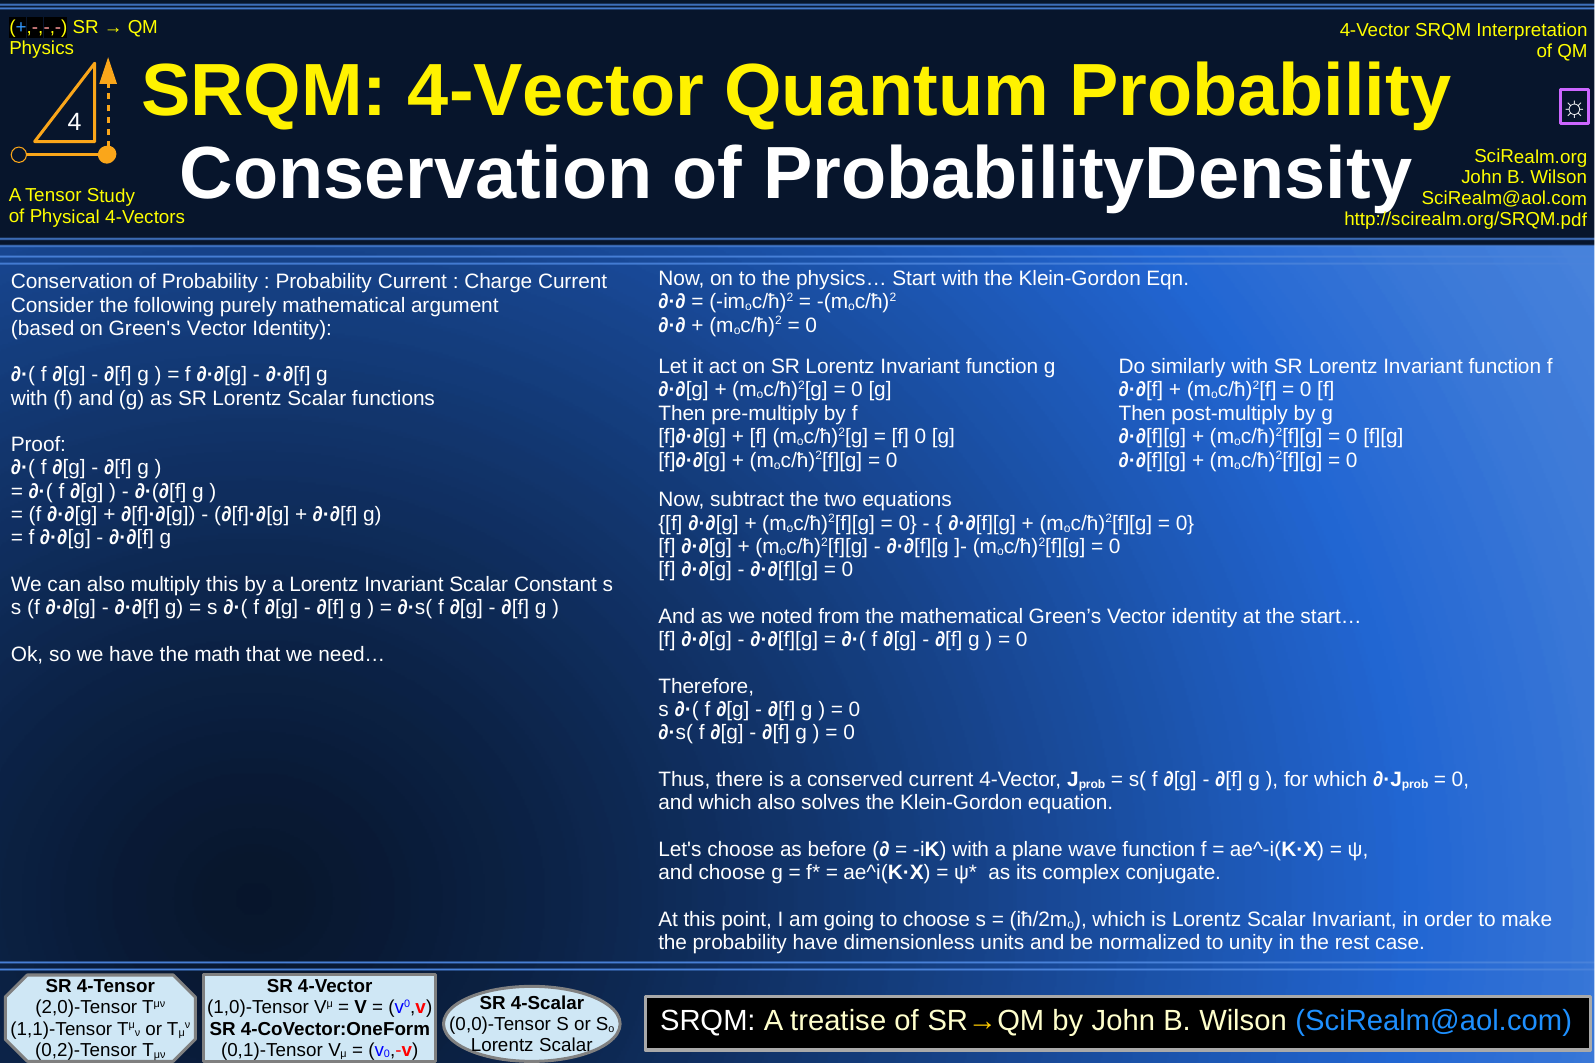

(+,-,-,-) SR → QM
Physics
A Tensor Study
of Physical 4-Vectors
4-Vector SRQM Interpretation
of QM
SciRealm.org
John B. Wilson
SciRealm@aol.com
http://scirealm.org/SRQM.pdf
# SRQM: 4-Vector Quantum Probability Conservation of ProbabilityDensity
4
☼
| Now, on to the physics… Start with the Klein-Gordon Eqn. ∂·∂ = (-imoc/ћ)2 = -(moc/ћ)2 ∂·∂ + (moc/ћ)2 = 0 | |
| --- | --- |
| Let it act on SR Lorentz Invariant function g ∂·∂[g] + (moc/ћ)2[g] = 0 [g] Then pre-multiply by f [f]∂·∂[g] + [f] (moc/ћ)2[g] = [f] 0 [g] [f]∂·∂[g] + (moc/ћ)2[f][g] = 0 | Do similarly with SR Lorentz Invariant function f ∂·∂[f] + (moc/ћ)2[f] = 0 [f] Then post-multiply by g ∂·∂[f][g] + (moc/ћ)2[f][g] = 0 [f][g] ∂·∂[f][g] + (moc/ћ)2[f][g] = 0 |
| Now, subtract the two equations {[f] ∂·∂[g] + (moc/ћ)2[f][g] = 0} - { ∂·∂[f][g] + (moc/ћ)2[f][g] = 0} [f] ∂·∂[g] + (moc/ћ)2[f][g] - ∂·∂[f][g ]- (moc/ћ)2[f][g] = 0 [f] ∂·∂[g] - ∂·∂[f][g] = 0 And as we noted from the mathematical Green’s Vector identity at the start… [f] ∂·∂[g] - ∂·∂[f][g] = ∂·( f ∂[g] - ∂[f] g ) = 0 Therefore, s ∂·( f ∂[g] - ∂[f] g ) = 0 ∂·s( f ∂[g] - ∂[f] g ) = 0 Thus, there is a conserved current 4-Vector, Jprob = s( f ∂[g] - ∂[f] g ), for which ∂·Jprob = 0, and which also solves the Klein-Gordon equation. Let's choose as before (∂ = -iK) with a plane wave function f = ae^-i(K·X) = ψ, and choose g = f\* = ae^i(K·X) = ψ\* as its complex conjugate. At this point, I am going to choose s = (iћ/2mo), which is Lorentz Scalar Invariant, in order to make the probability have dimensionless units and be normalized to unity in the rest case. | |
Conservation of Probability : Probability Current : Charge Current
Consider the following purely mathematical argument
(based on Green's Vector Identity):
∂·( f ∂[g] - ∂[f] g ) = f ∂·∂[g] - ∂·∂[f] g
with (f) and (g) as SR Lorentz Scalar functions
Proof:
∂·( f ∂[g] - ∂[f] g )
= ∂·( f ∂[g] ) - ∂·(∂[f] g )
= (f ∂·∂[g] + ∂[f]·∂[g]) - (∂[f]·∂[g] + ∂·∂[f] g)
= f ∂·∂[g] - ∂·∂[f] g
We can also multiply this by a Lorentz Invariant Scalar Constant s
s (f ∂·∂[g] - ∂·∂[f] g) = s ∂·( f ∂[g] - ∂[f] g ) = ∂·s( f ∂[g] - ∂[f] g )
Ok, so we have the math that we need…
| | |
| --- | --- |
| | |
SR 4-Tensor
(2,0)-Tensor Tμν
(1,1)-Tensor Tμν or Tμν
(0,2)-Tensor Tμν
SR 4-Vector
(1,0)-Tensor Vμ = V = (v0,v)
SR 4-CoVector:OneForm
(0,1)-Tensor Vμ = (v0,-v)
SR 4-Scalar
(0,0)-Tensor S or So
Lorentz Scalar
SRQM: A treatise of SR→QM by John B. Wilson (SciRealm@aol.com)